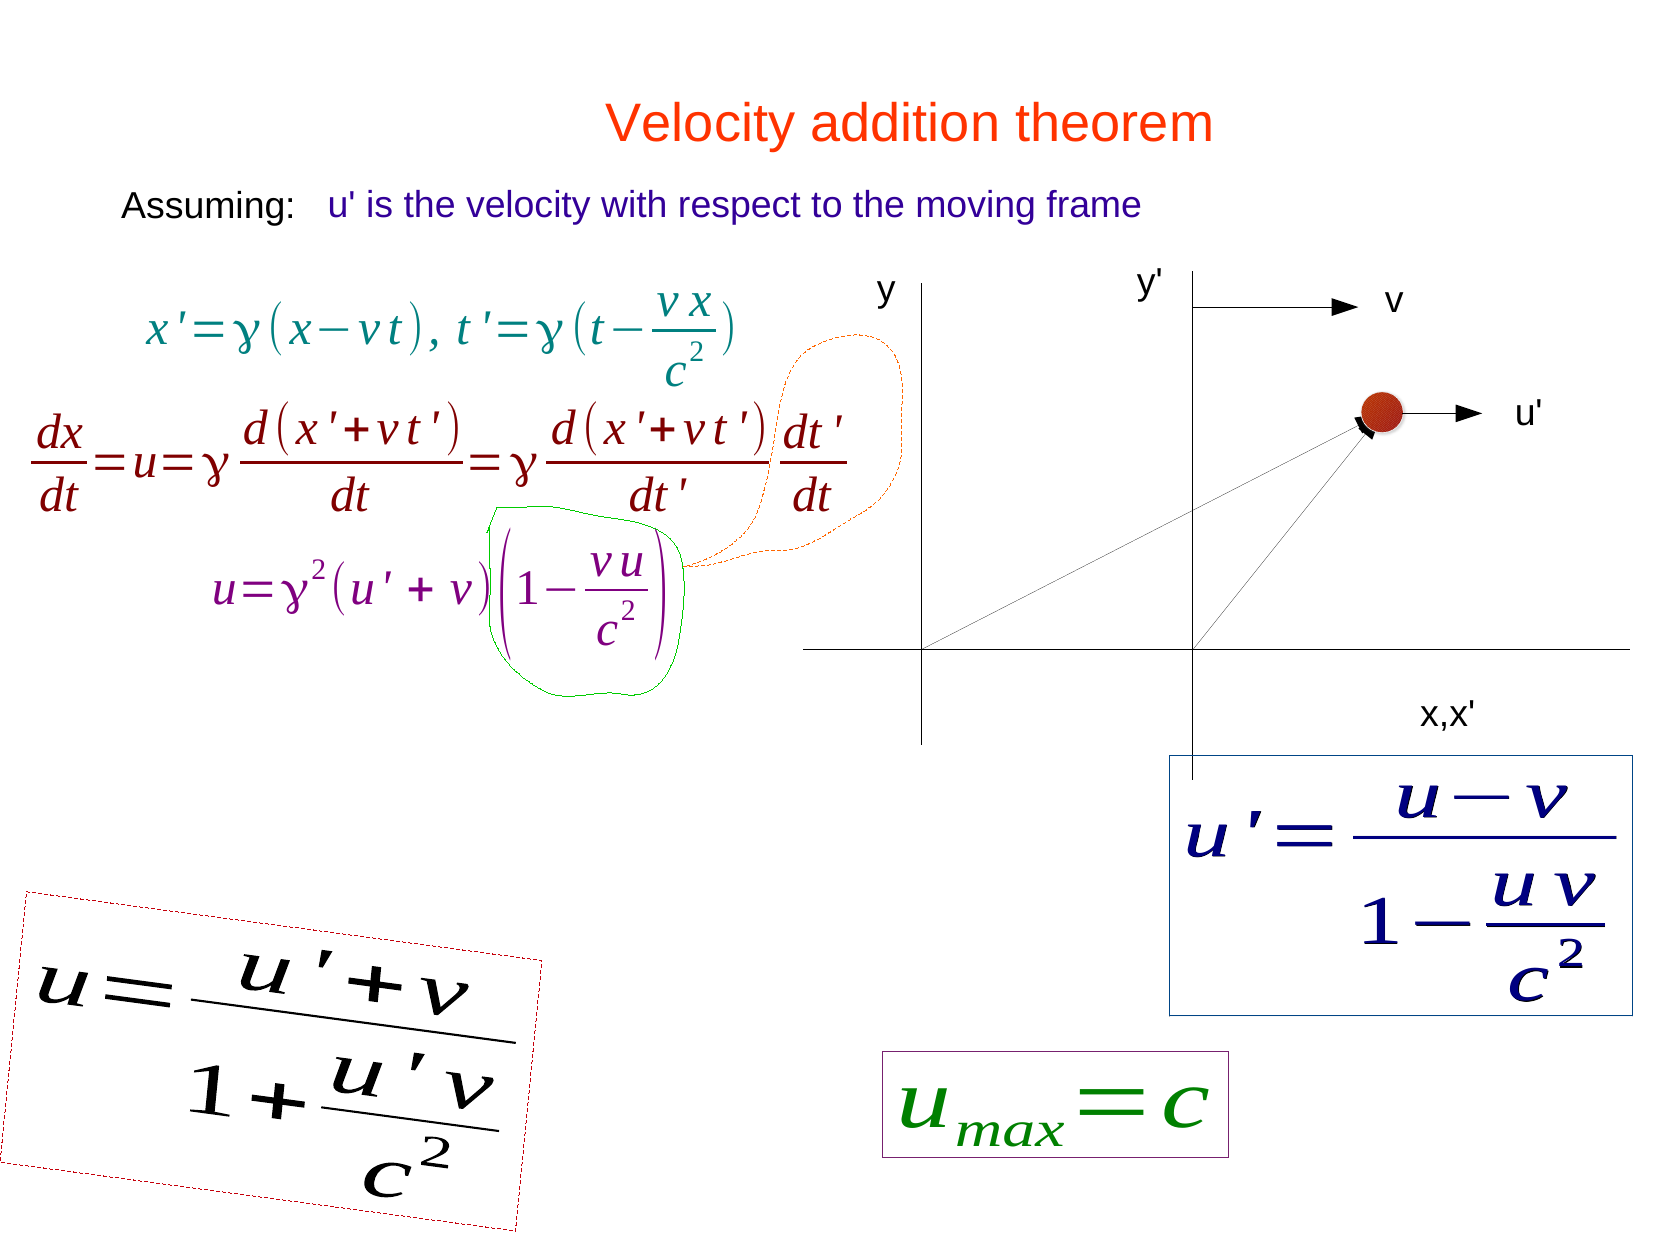

Velocity addition theorem
u' is the velocity with respect to the moving frame
Assuming:
y'
y
v
u'
x,x'